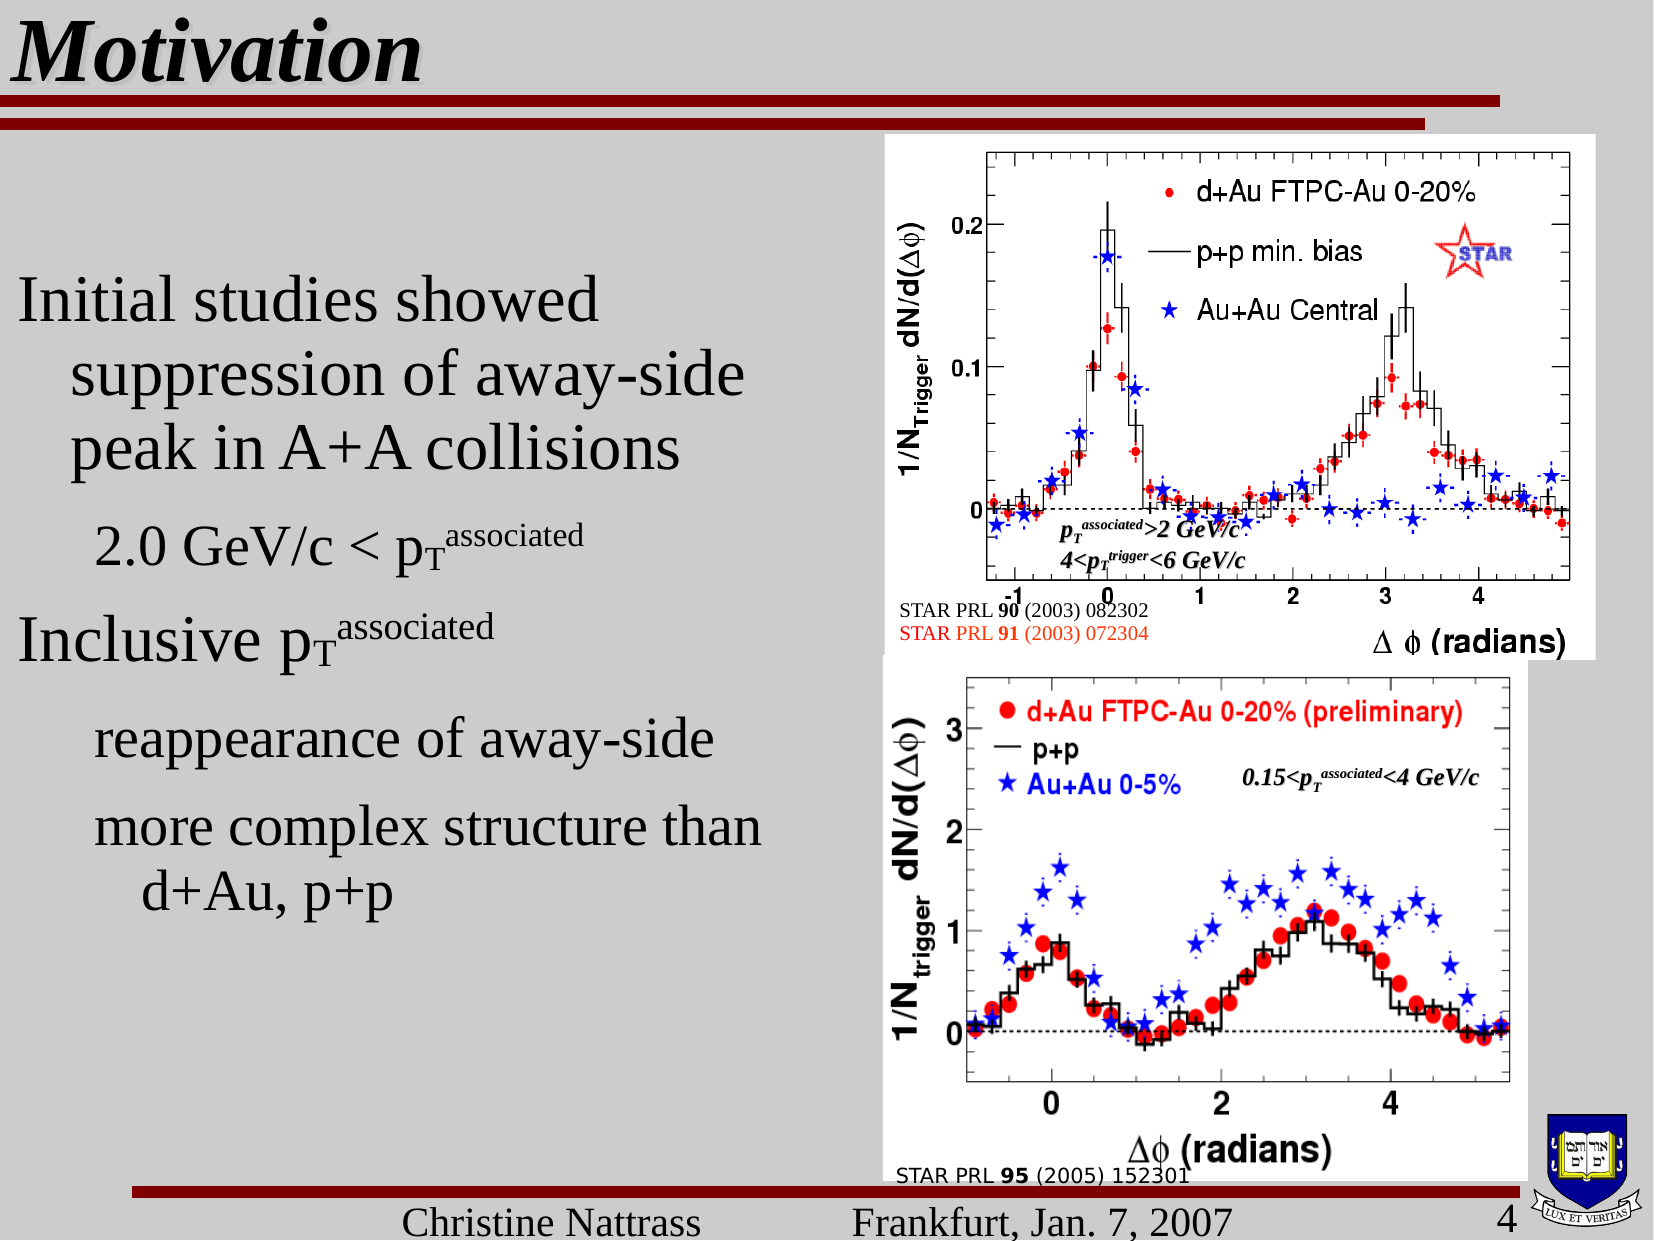

# Motivation
pTassociated>2 GeV/c
4<pTtrigger<6 GeV/c
STAR PRL 90 (2003) 082302 STAR PRL 91 (2003) 072304
Initial studies showed suppression of away-side peak in A+A collisions
2.0 GeV/c < pTassociated
Inclusive pTassociated
reappearance of away-side
more complex structure than d+Au, p+p
0.15<pTassociated<4 GeV/c
STAR PRL 95 (2005) 152301